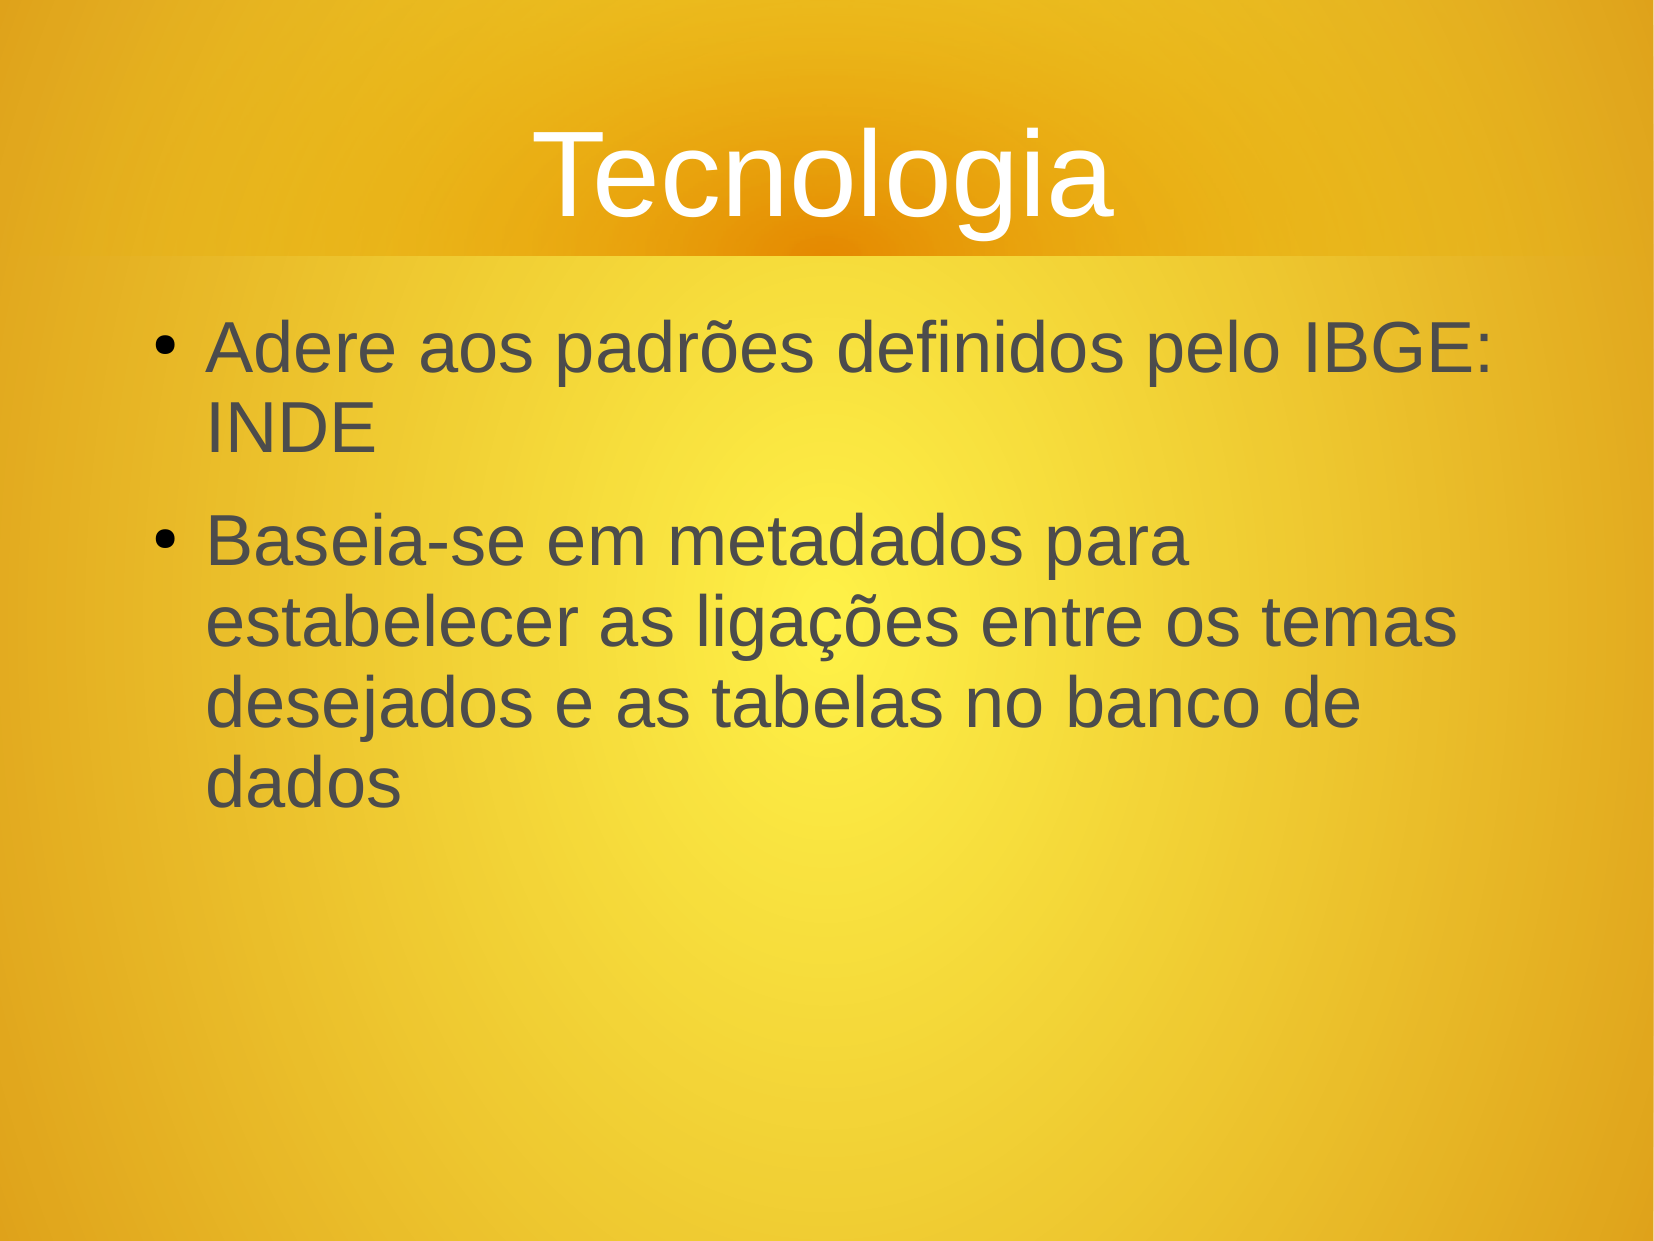

# Tecnologia
Adere aos padrões definidos pelo IBGE: INDE
Baseia-se em metadados para estabelecer as ligações entre os temas desejados e as tabelas no banco de dados